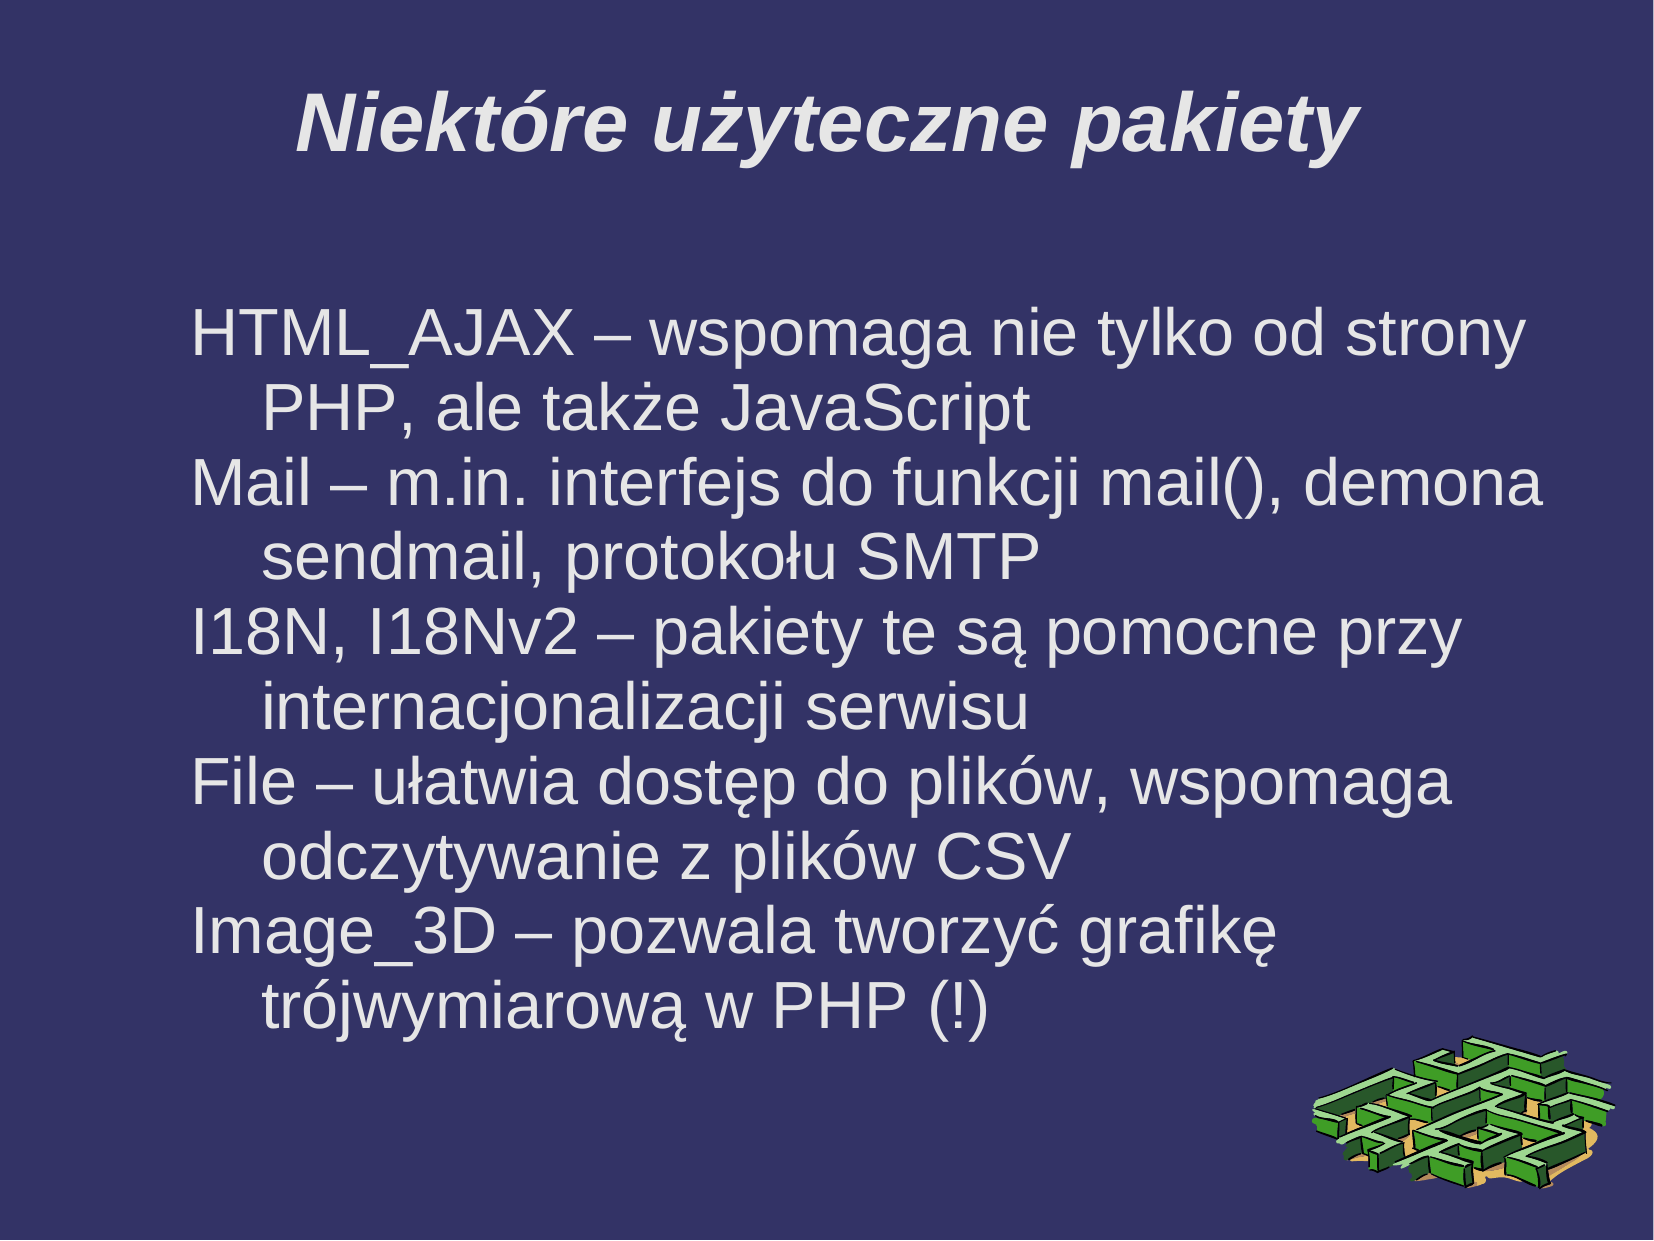

# Niektóre użyteczne pakiety
HTML_AJAX – wspomaga nie tylko od strony PHP, ale także JavaScript
Mail – m.in. interfejs do funkcji mail(), demona sendmail, protokołu SMTP
I18N, I18Nv2 – pakiety te są pomocne przy internacjonalizacji serwisu
File – ułatwia dostęp do plików, wspomaga odczytywanie z plików CSV
Image_3D – pozwala tworzyć grafikę trójwymiarową w PHP (!)